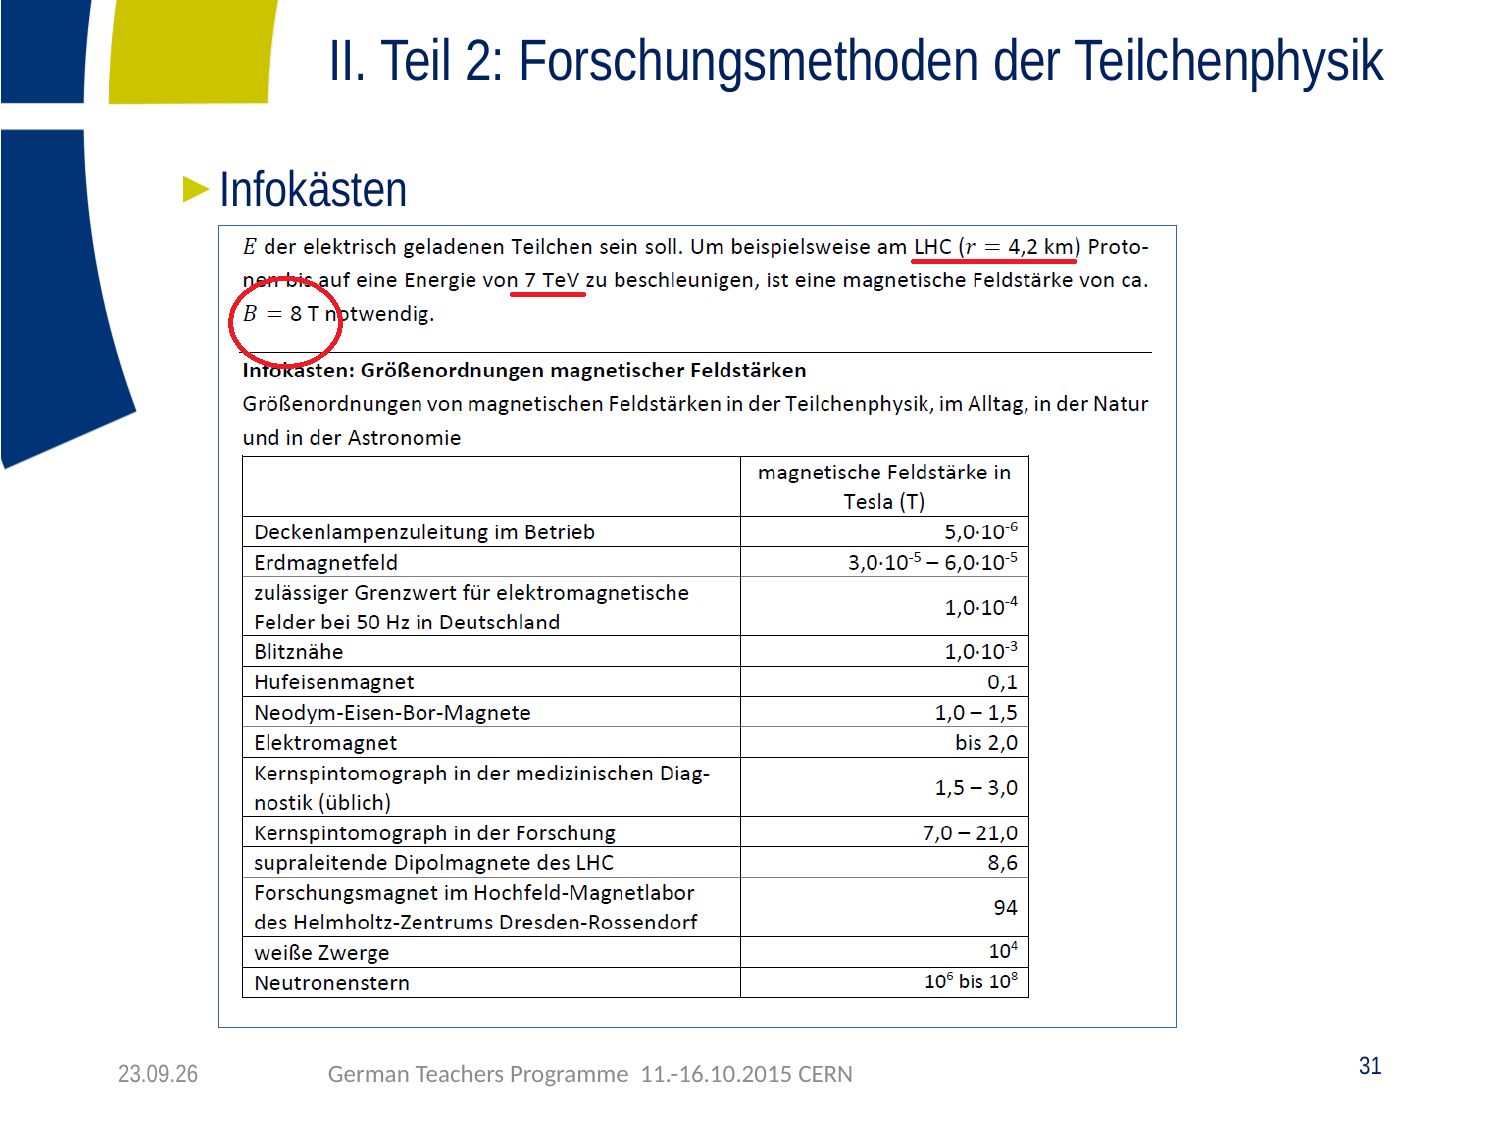

II. Teil 2: Forschungsmethoden der Teilchenphysik
# Infokästen
German Teachers Programme 11.-16.10.2015 CERN